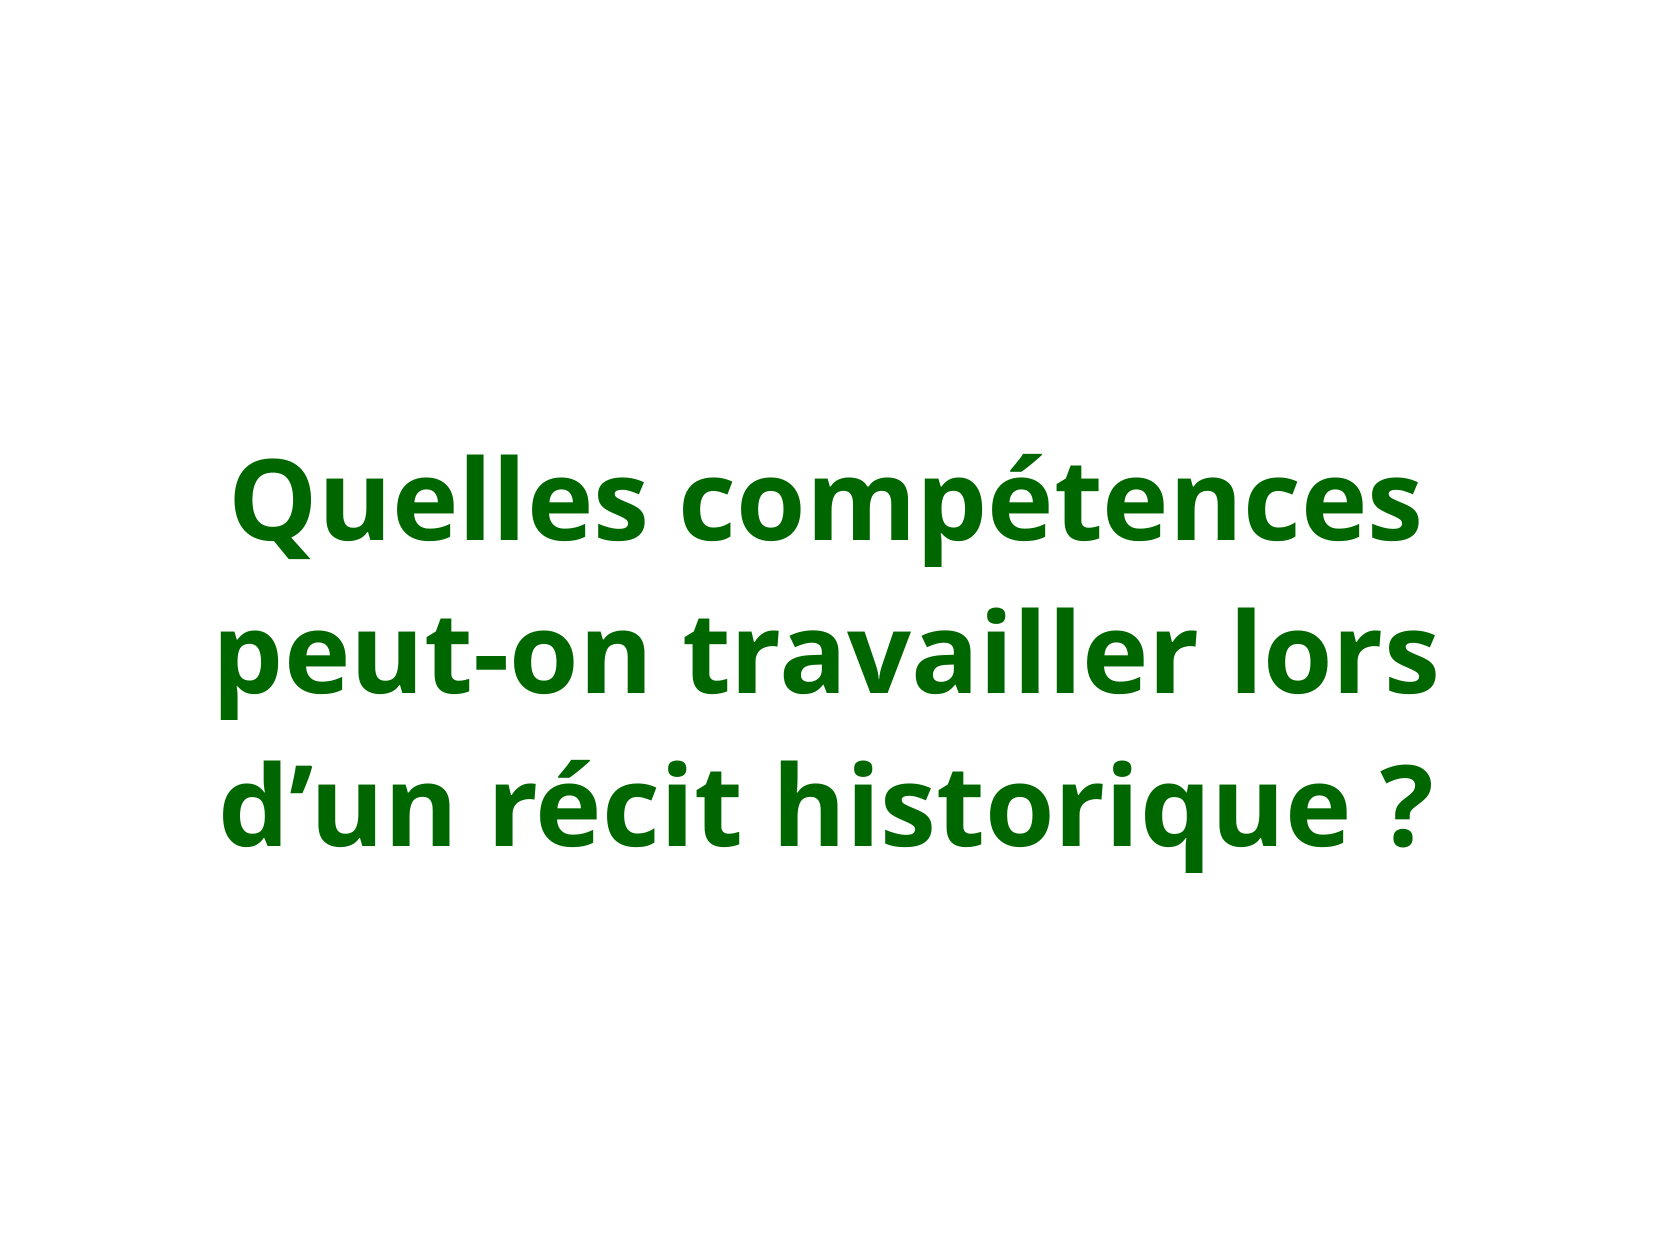

# Quelles compétences peut-on travailler lors d’un récit historique ?